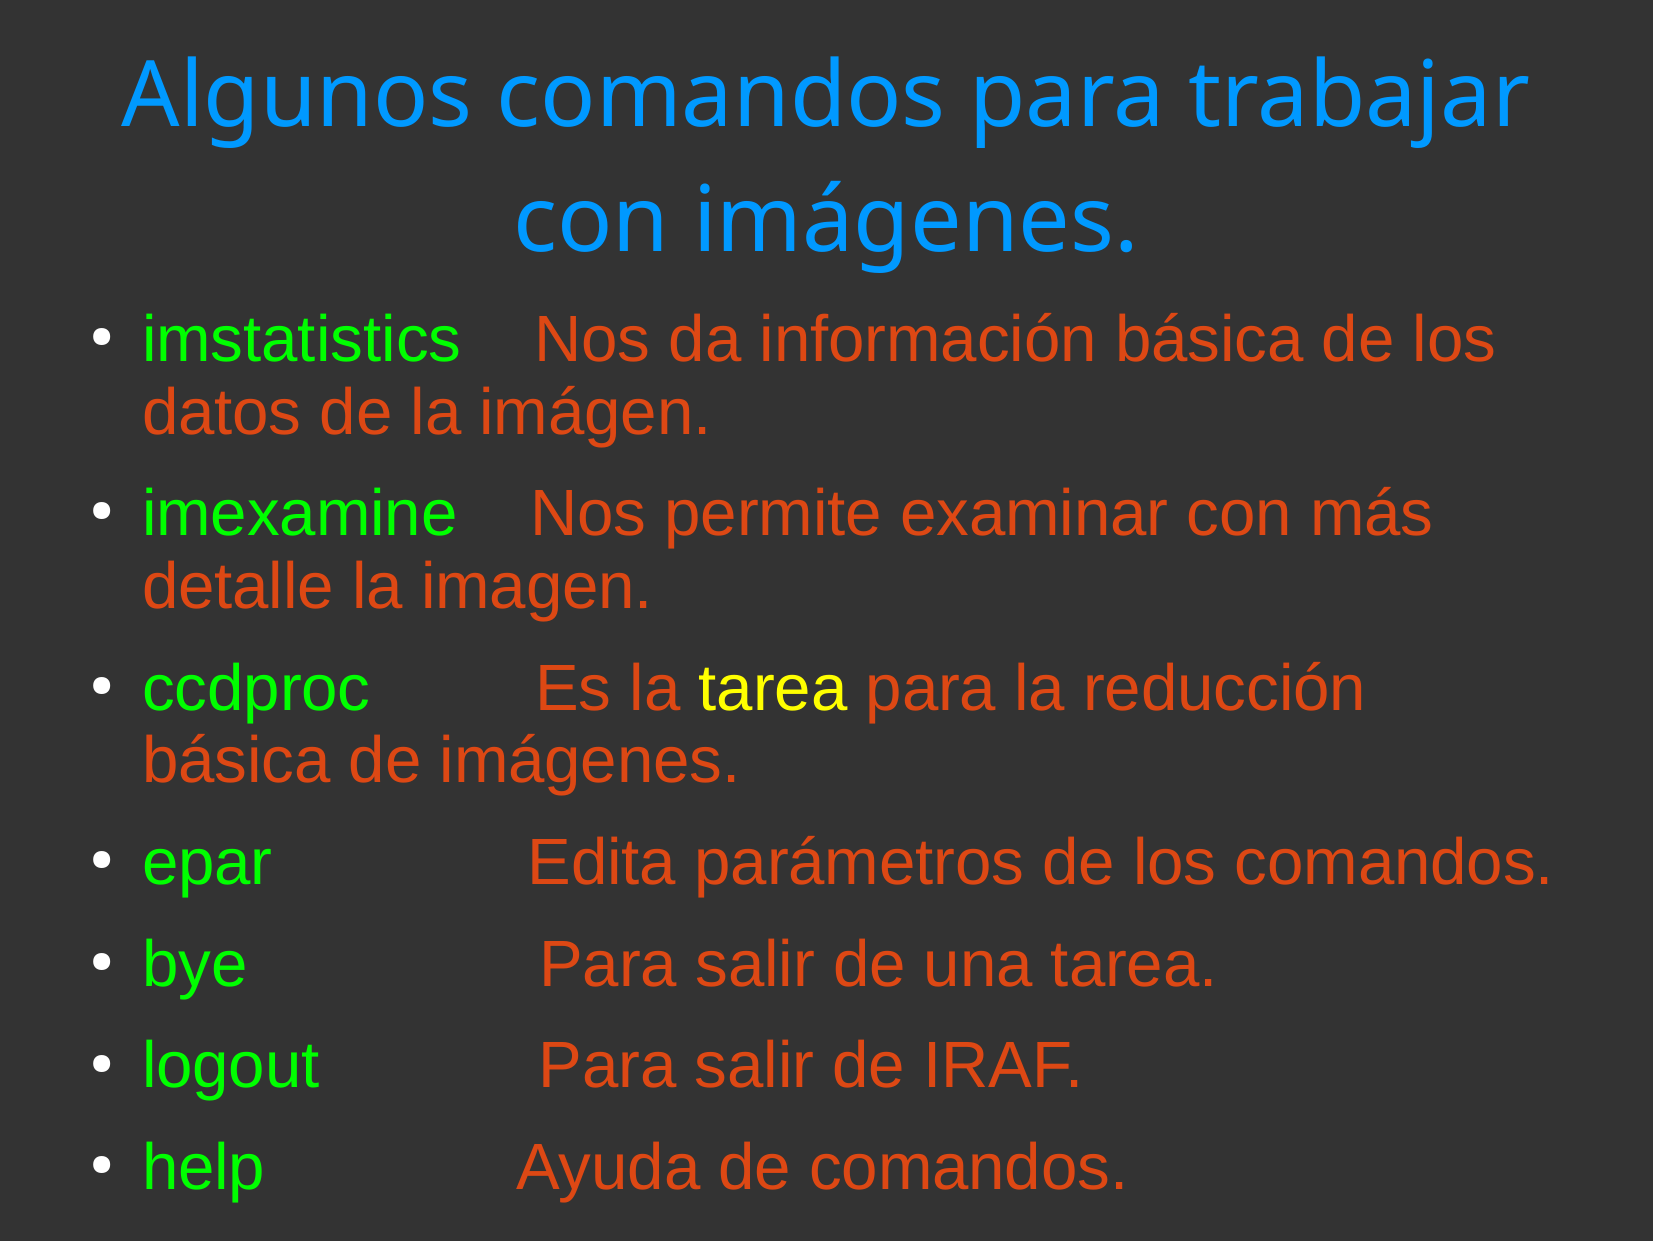

# Algunos comandos para trabajar con imágenes.
imstatistics Nos da información básica de los datos de la imágen.
imexamine Nos permite examinar con más detalle la imagen.
ccdproc Es la tarea para la reducción básica de imágenes.
epar Edita parámetros de los comandos.
bye Para salir de una tarea.
logout Para salir de IRAF.
help Ayuda de comandos.